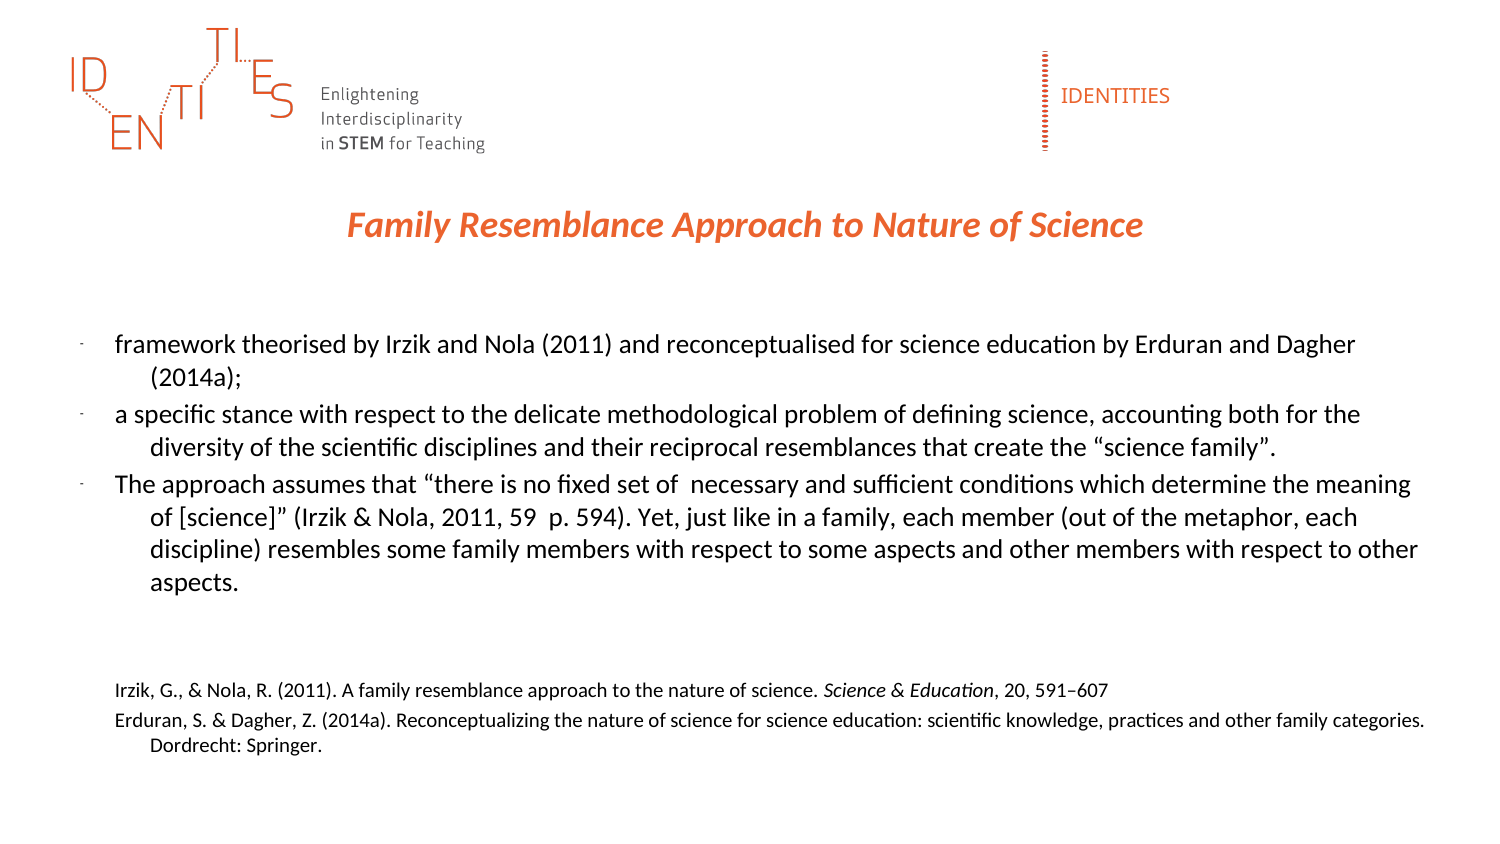

IDENTITIES
# Family Resemblance Approach to Nature of Science
framework theorised by Irzik and Nola (2011) and reconceptualised for science education by Erduran and Dagher (2014a);
a specific stance with respect to the delicate methodological problem of defining science, accounting both for the diversity of the scientific disciplines and their reciprocal resemblances that create the “science family”.
The approach assumes that “there is no fixed set of necessary and sufficient conditions which determine the meaning of [science]” (Irzik & Nola, 2011, 59  p. 594). Yet, just like in a family, each member (out of the metaphor, each discipline) resembles some family members with respect to some aspects and other members with respect to other aspects.
Irzik, G., & Nola, R. (2011). A family resemblance approach to the nature of science. Science & Education, 20, 591–607
Erduran, S. & Dagher, Z. (2014a). Reconceptualizing the nature of science for science education: scientific knowledge, practices and other family categories. Dordrecht: Springer.